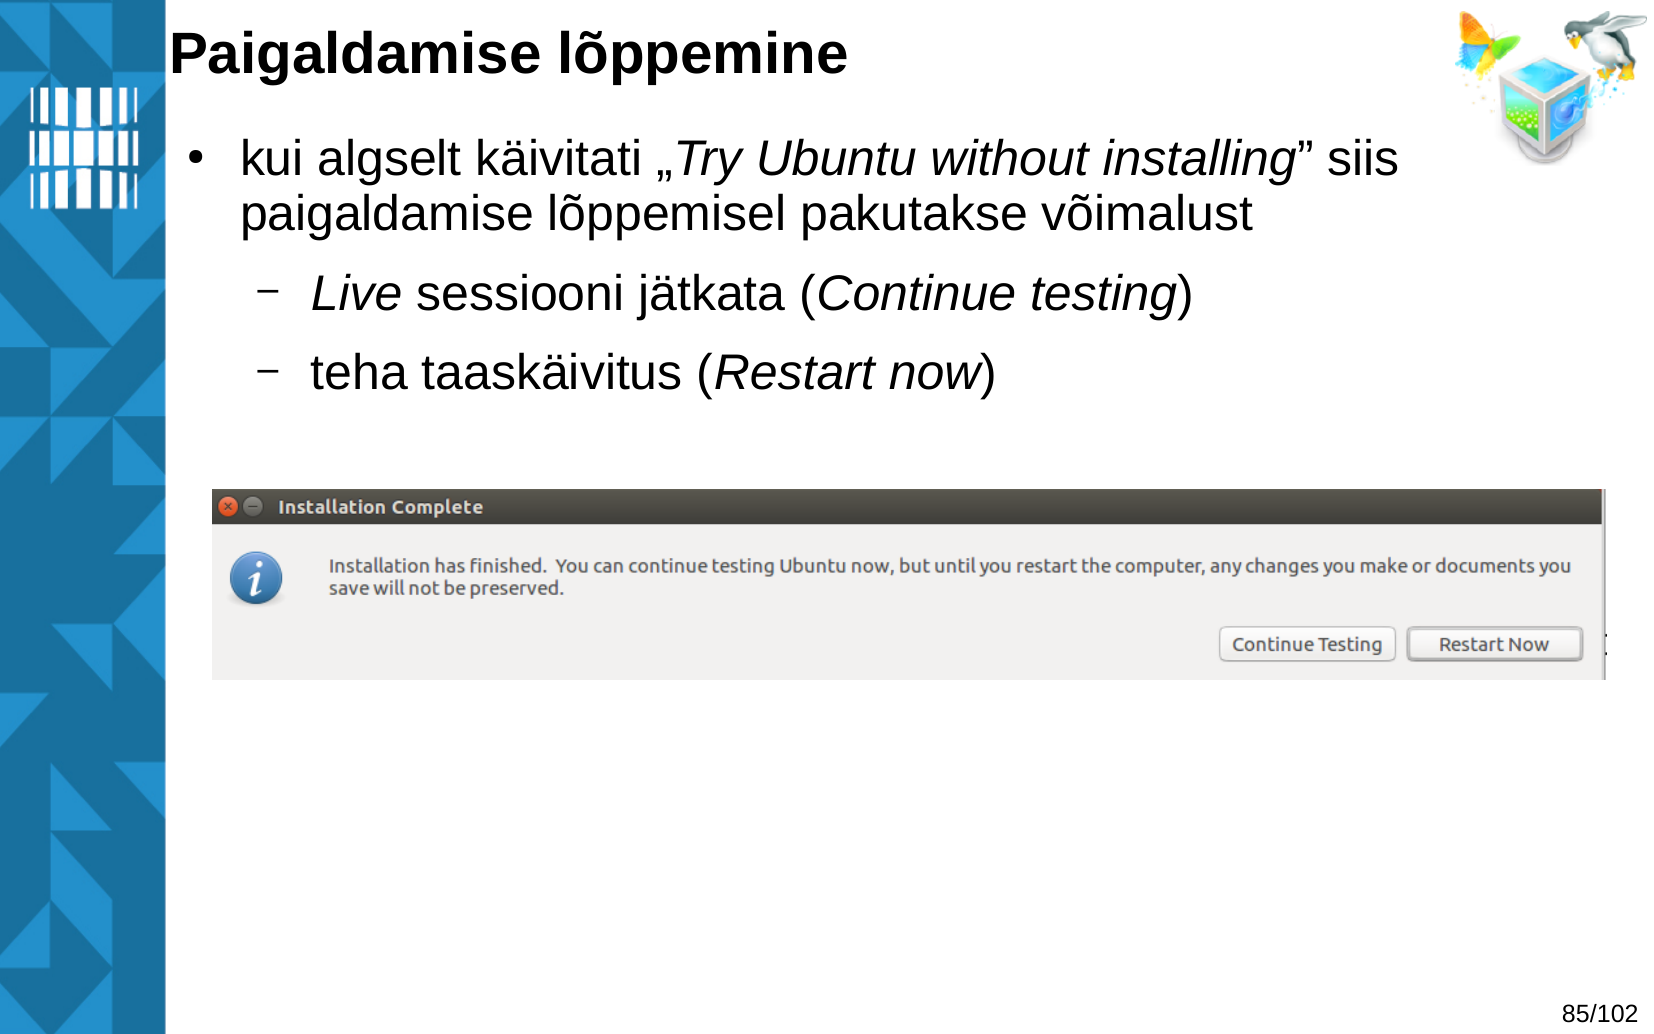

# Paigaldamise lõppemine
kui algselt käivitati „Try Ubuntu without installing” siis paigaldamise lõppemisel pakutakse võimalust
Live sessiooni jätkata (Continue testing)
teha taaskäivitus (Restart now)